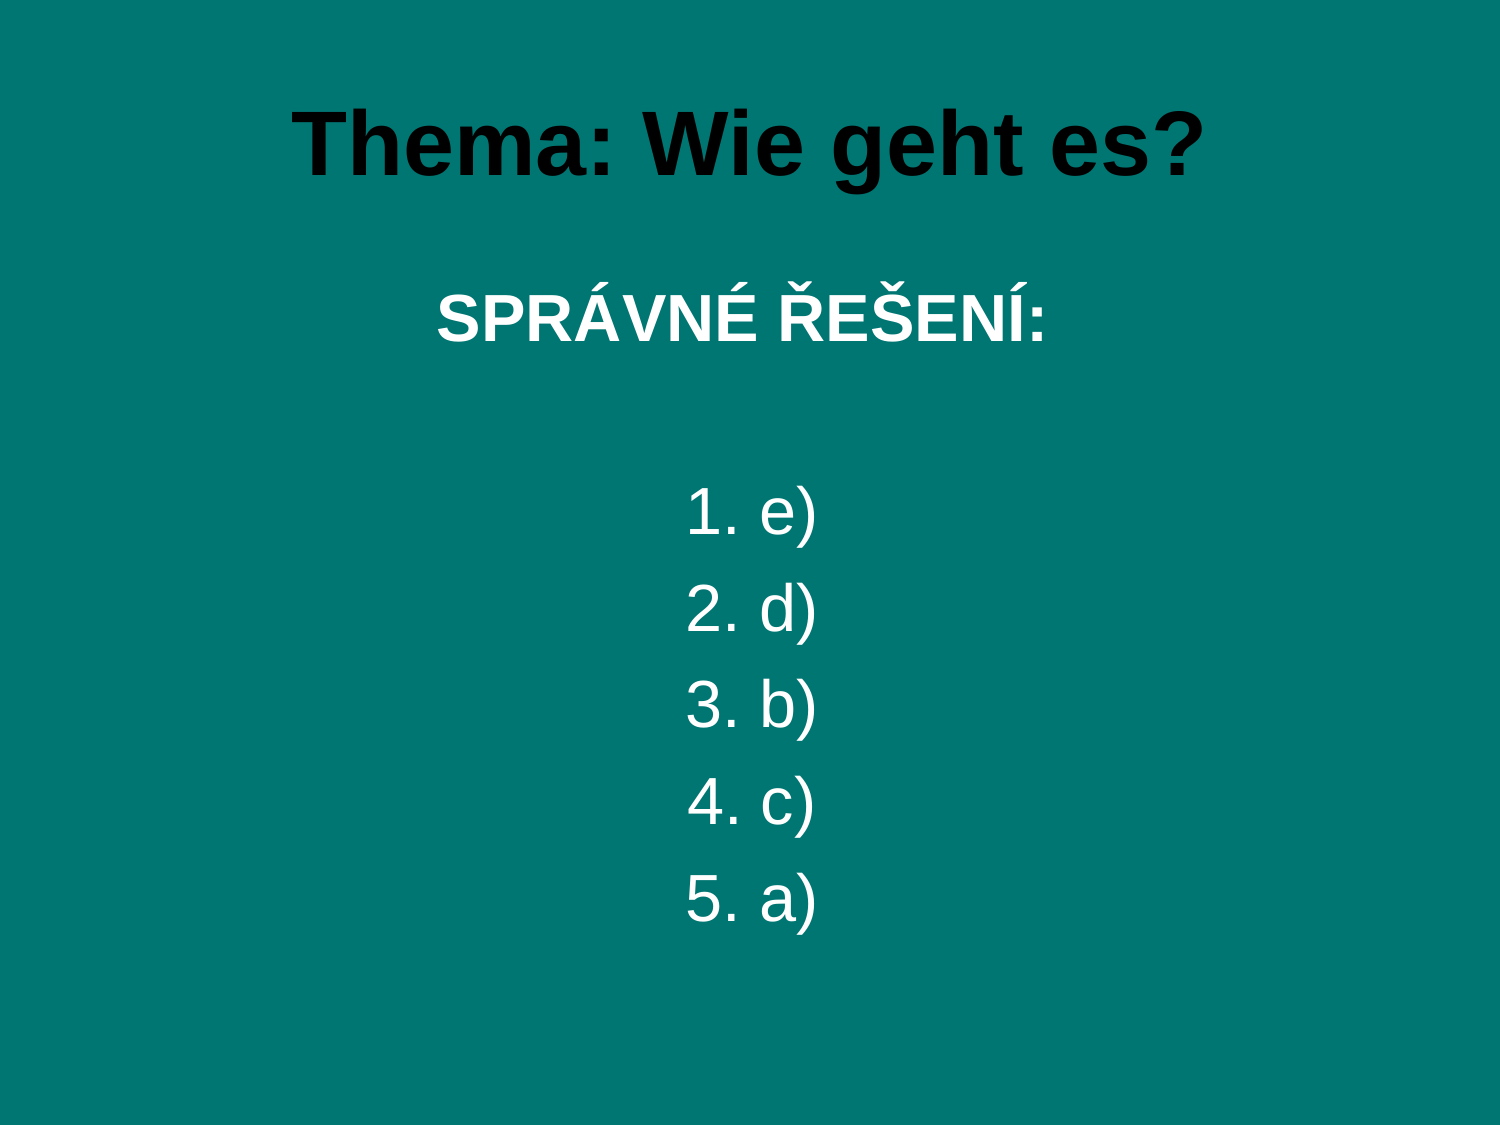

# Thema: Wie geht es?
SPRÁVNÉ ŘEŠENÍ:
1. e)
2. d)
3. b)
4. c)
5. a)